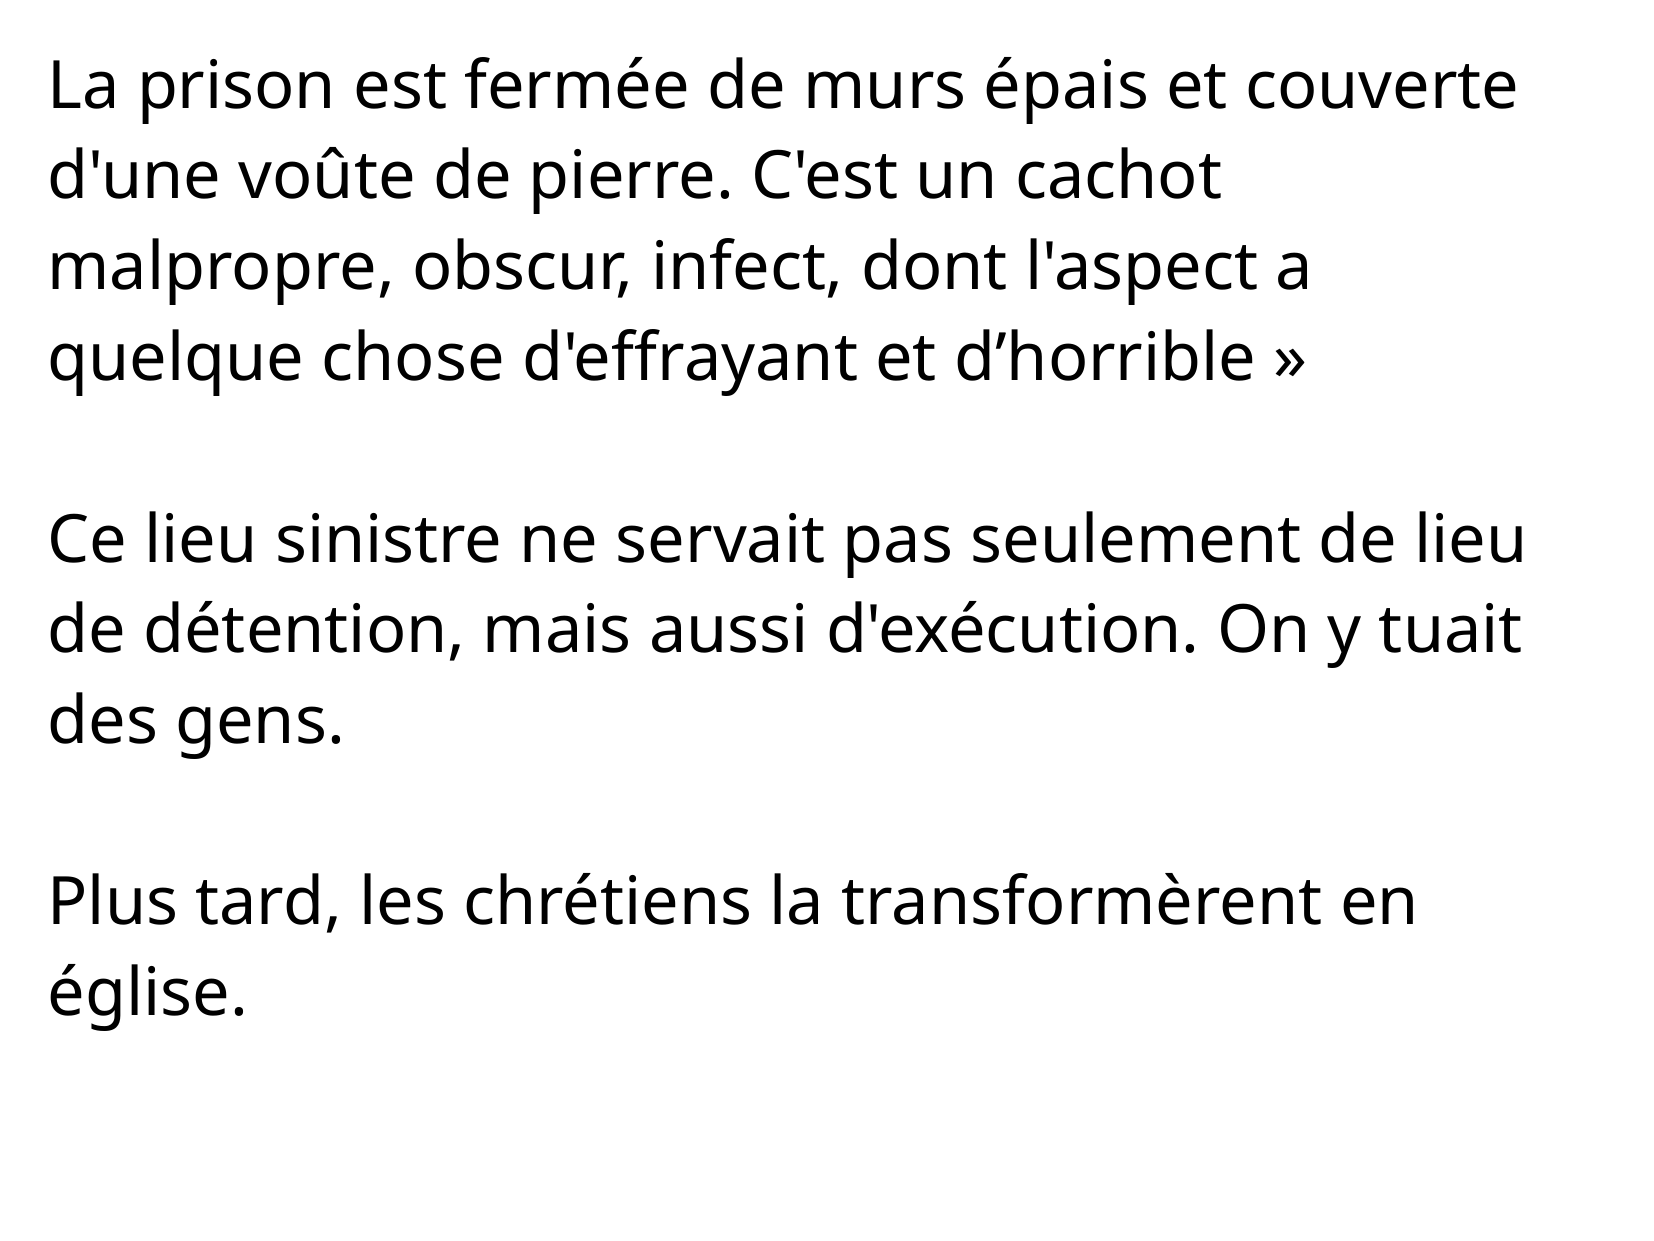

La prison est fermée de murs épais et couverte d'une voûte de pierre. C'est un cachot malpropre, obscur, infect, dont l'aspect a quelque chose d'effrayant et d’horrible »
Ce lieu sinistre ne servait pas seulement de lieu de détention, mais aussi d'exécution. On y tuait des gens.
Plus tard, les chrétiens la transformèrent en église.